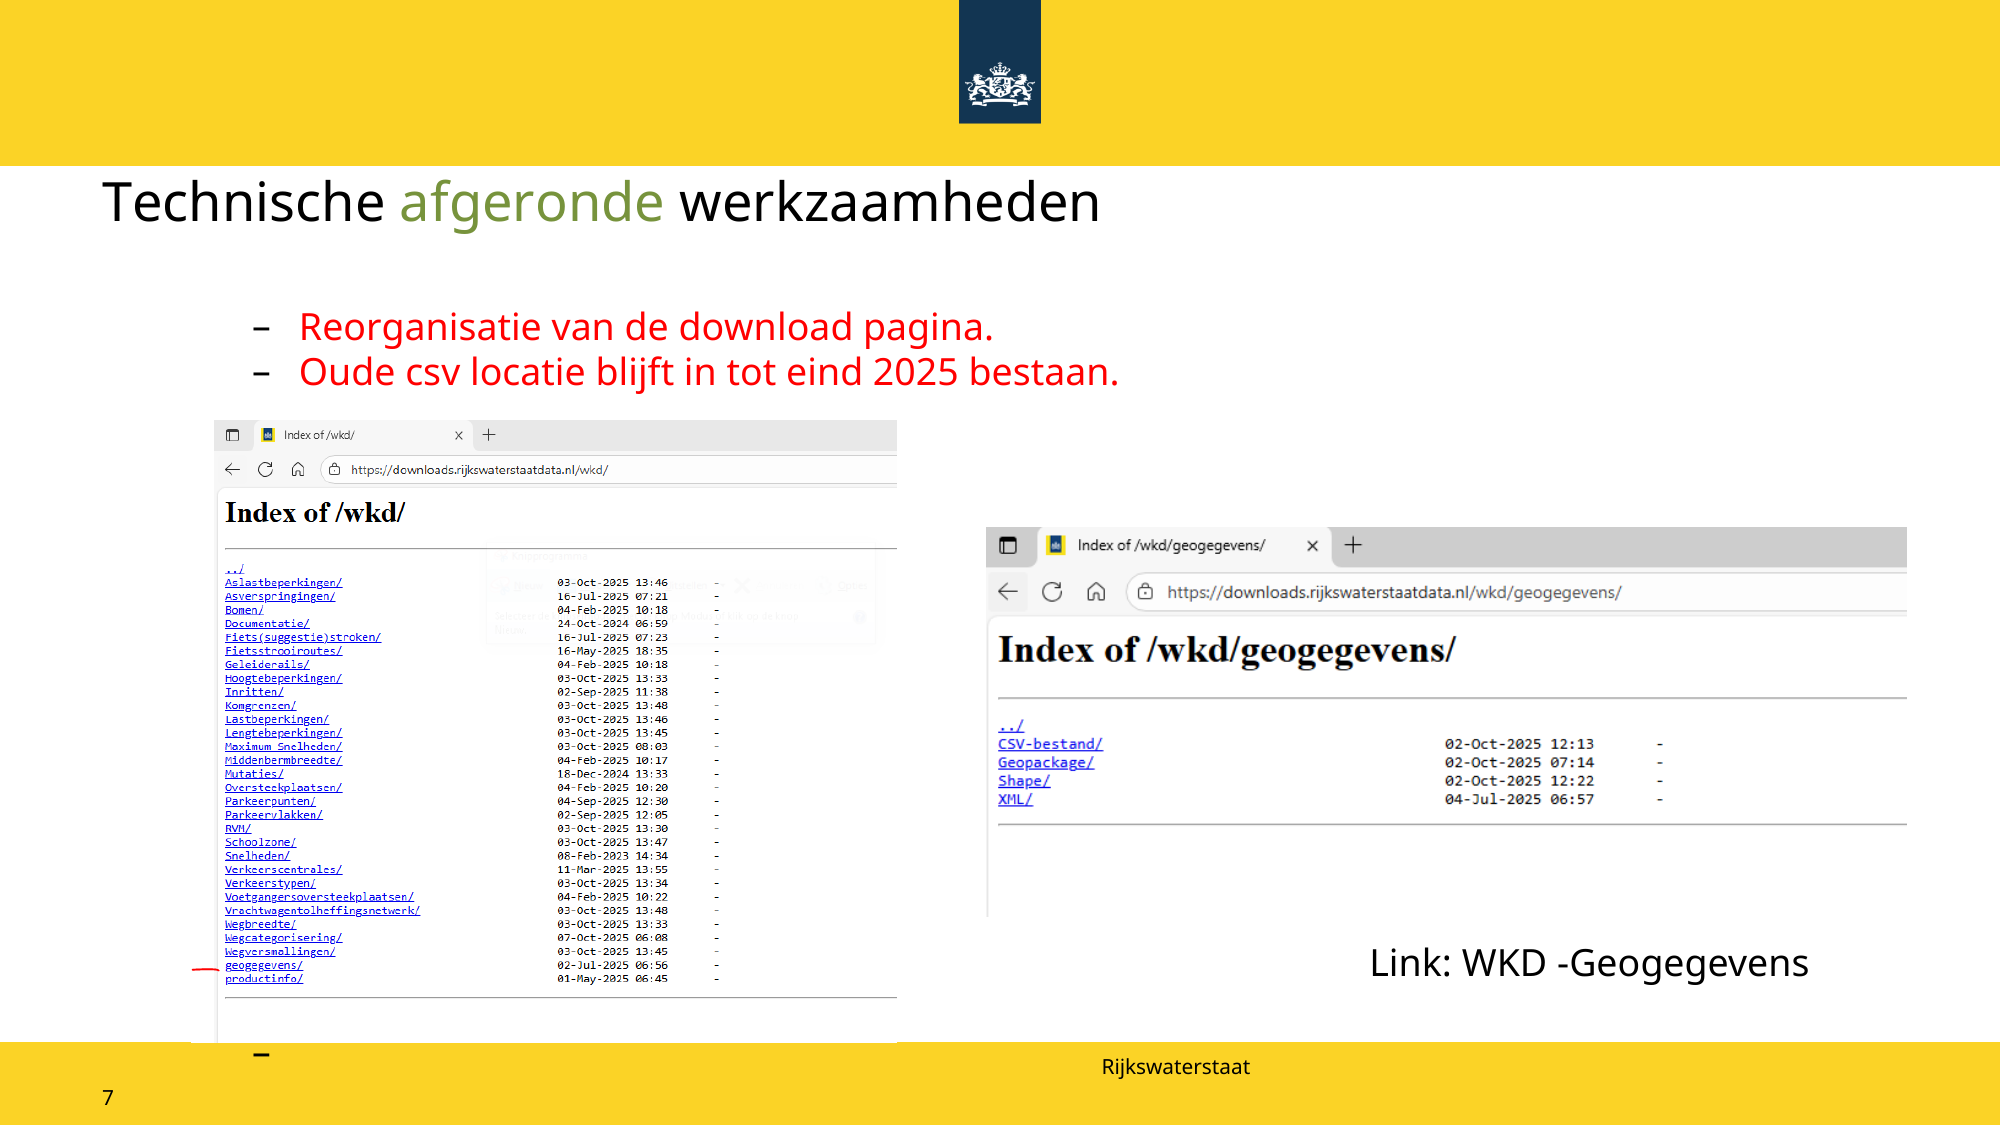

# Technische afgeronde werkzaamheden
Reorganisatie van de download pagina.
Oude csv locatie blijft in tot eind 2025 bestaan.
Link: WKD -Geogegevens